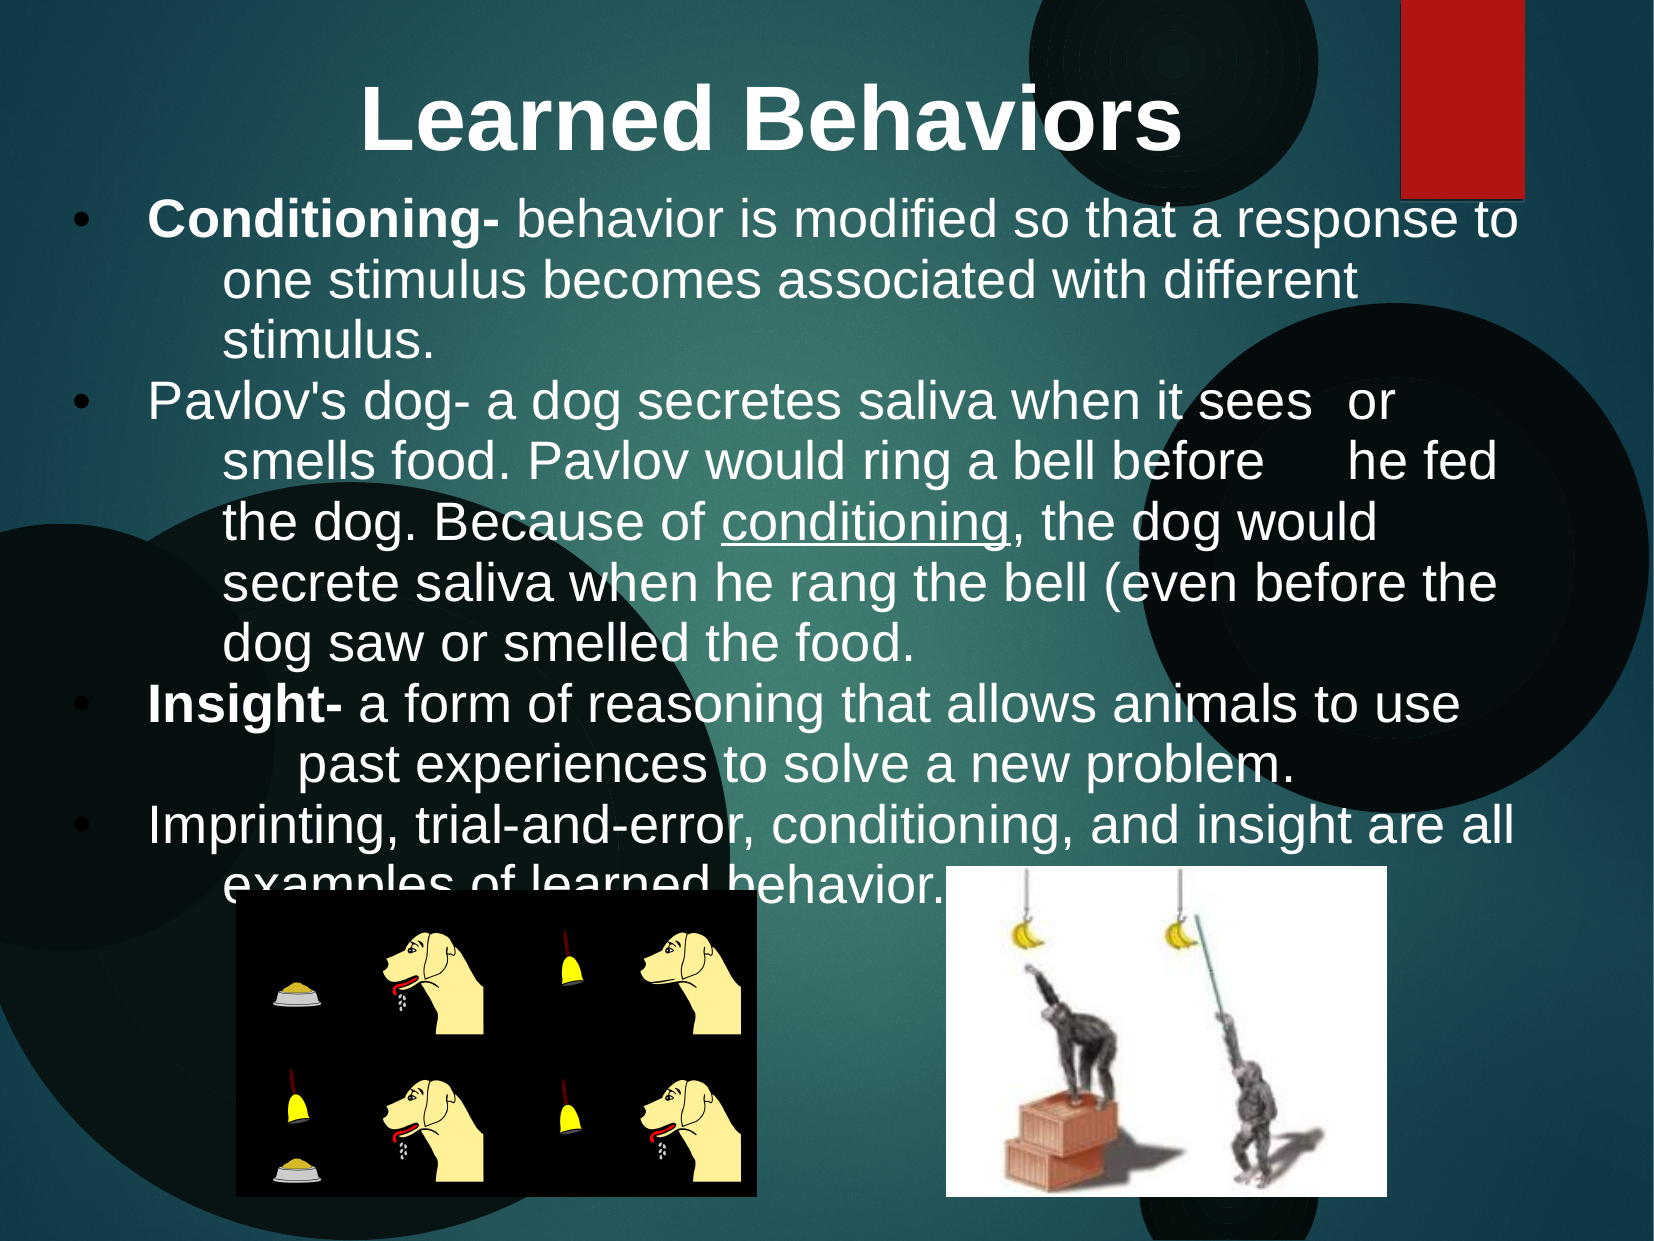

Learned Behaviors
Conditioning- behavior is modified so that a response to one stimulus becomes associated with different stimulus.
Pavlov's dog- a dog secretes saliva when it sees 	or smells food. Pavlov would ring a bell before 	he fed the dog. Because of conditioning, the dog would secrete saliva when he rang the bell (even before the dog saw or smelled the food.
Insight- a form of reasoning that allows animals to use 		past experiences to solve a new problem.
Imprinting, trial-and-error, conditioning, and insight are all examples of learned behavior.